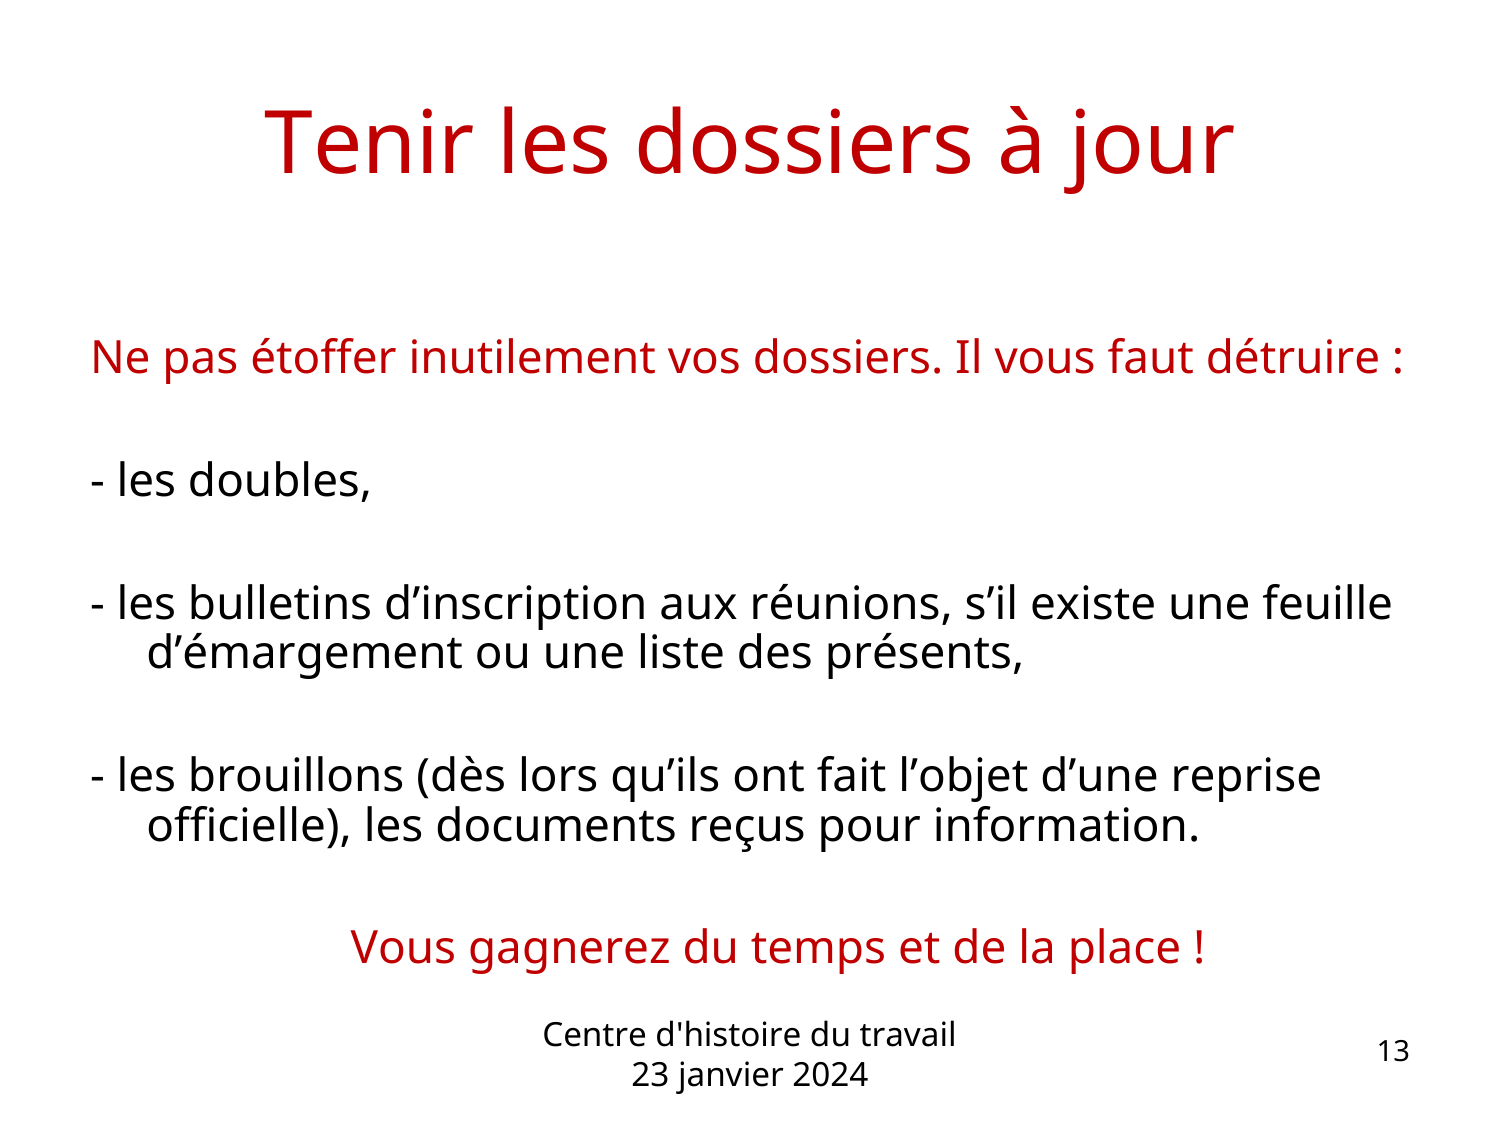

Tenir les dossiers à jour
Ne pas étoffer inutilement vos dossiers. Il vous faut détruire :
- les doubles,
- les bulletins d’inscription aux réunions, s’il existe une feuille d’émargement ou une liste des présents,
- les brouillons (dès lors qu’ils ont fait l’objet d’une reprise officielle), les documents reçus pour information.
	Vous gagnerez du temps et de la place !
Centre d'histoire du travail
23 janvier 2024